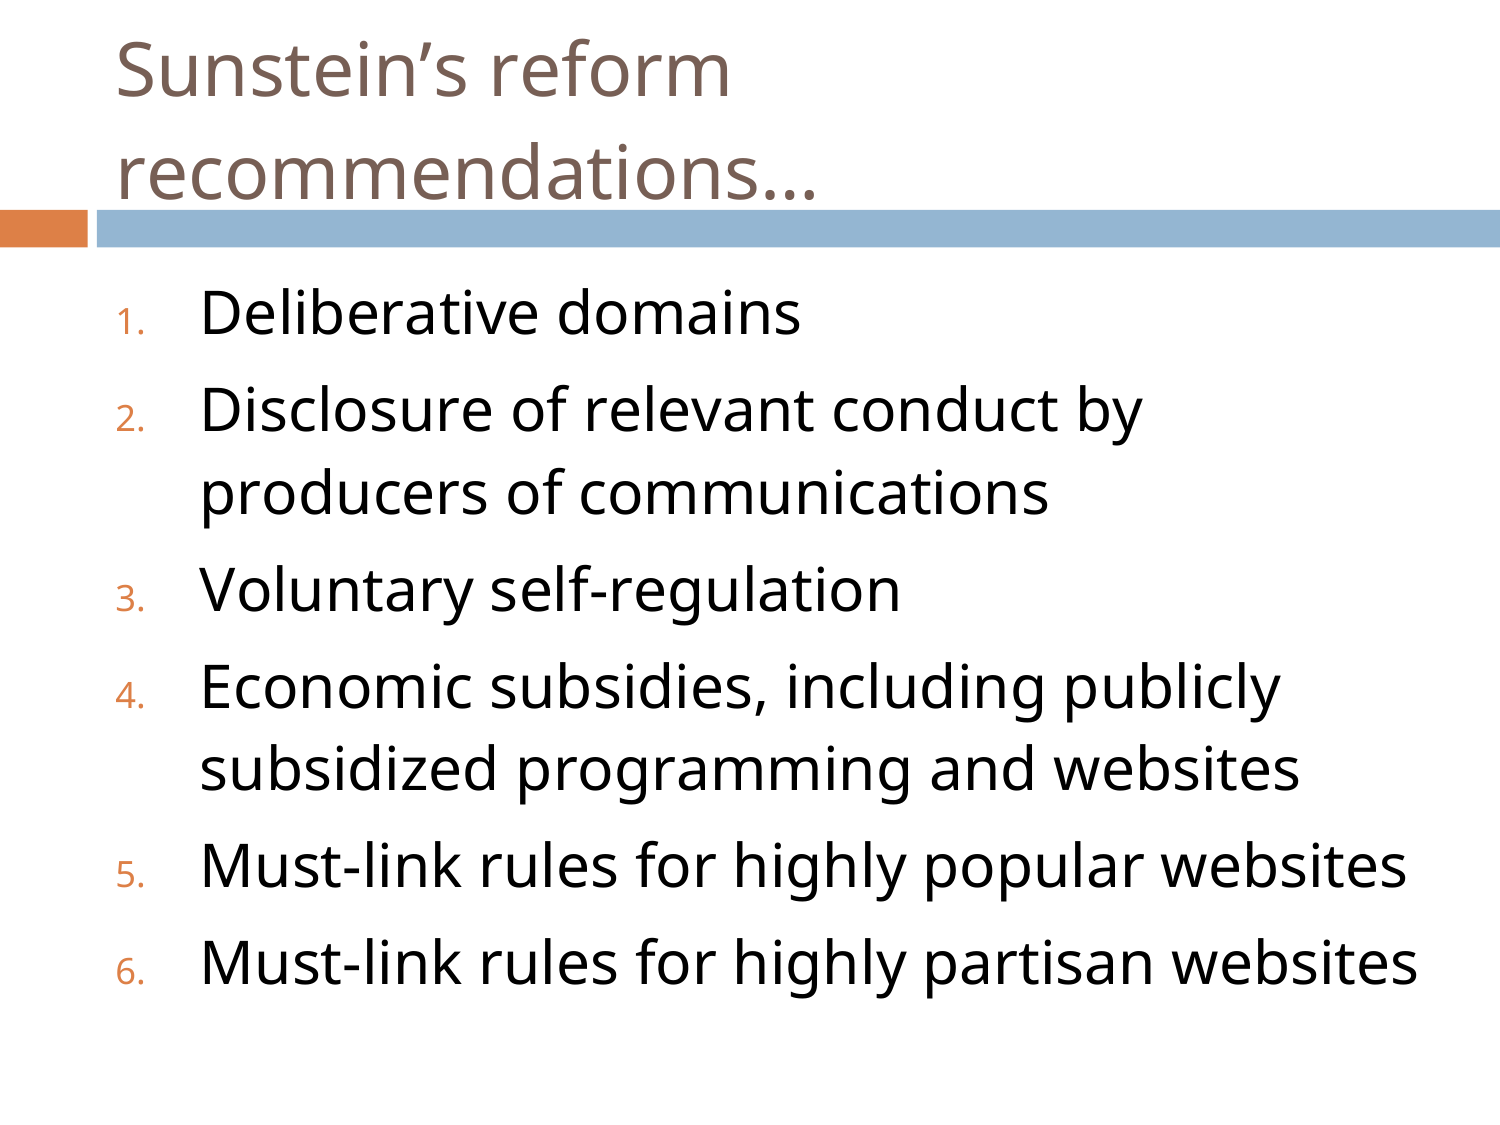

# Sunstein’s reform recommendations…
Deliberative domains
Disclosure of relevant conduct by producers of communications
Voluntary self-regulation
Economic subsidies, including publicly subsidized programming and websites
Must-link rules for highly popular websites
Must-link rules for highly partisan websites